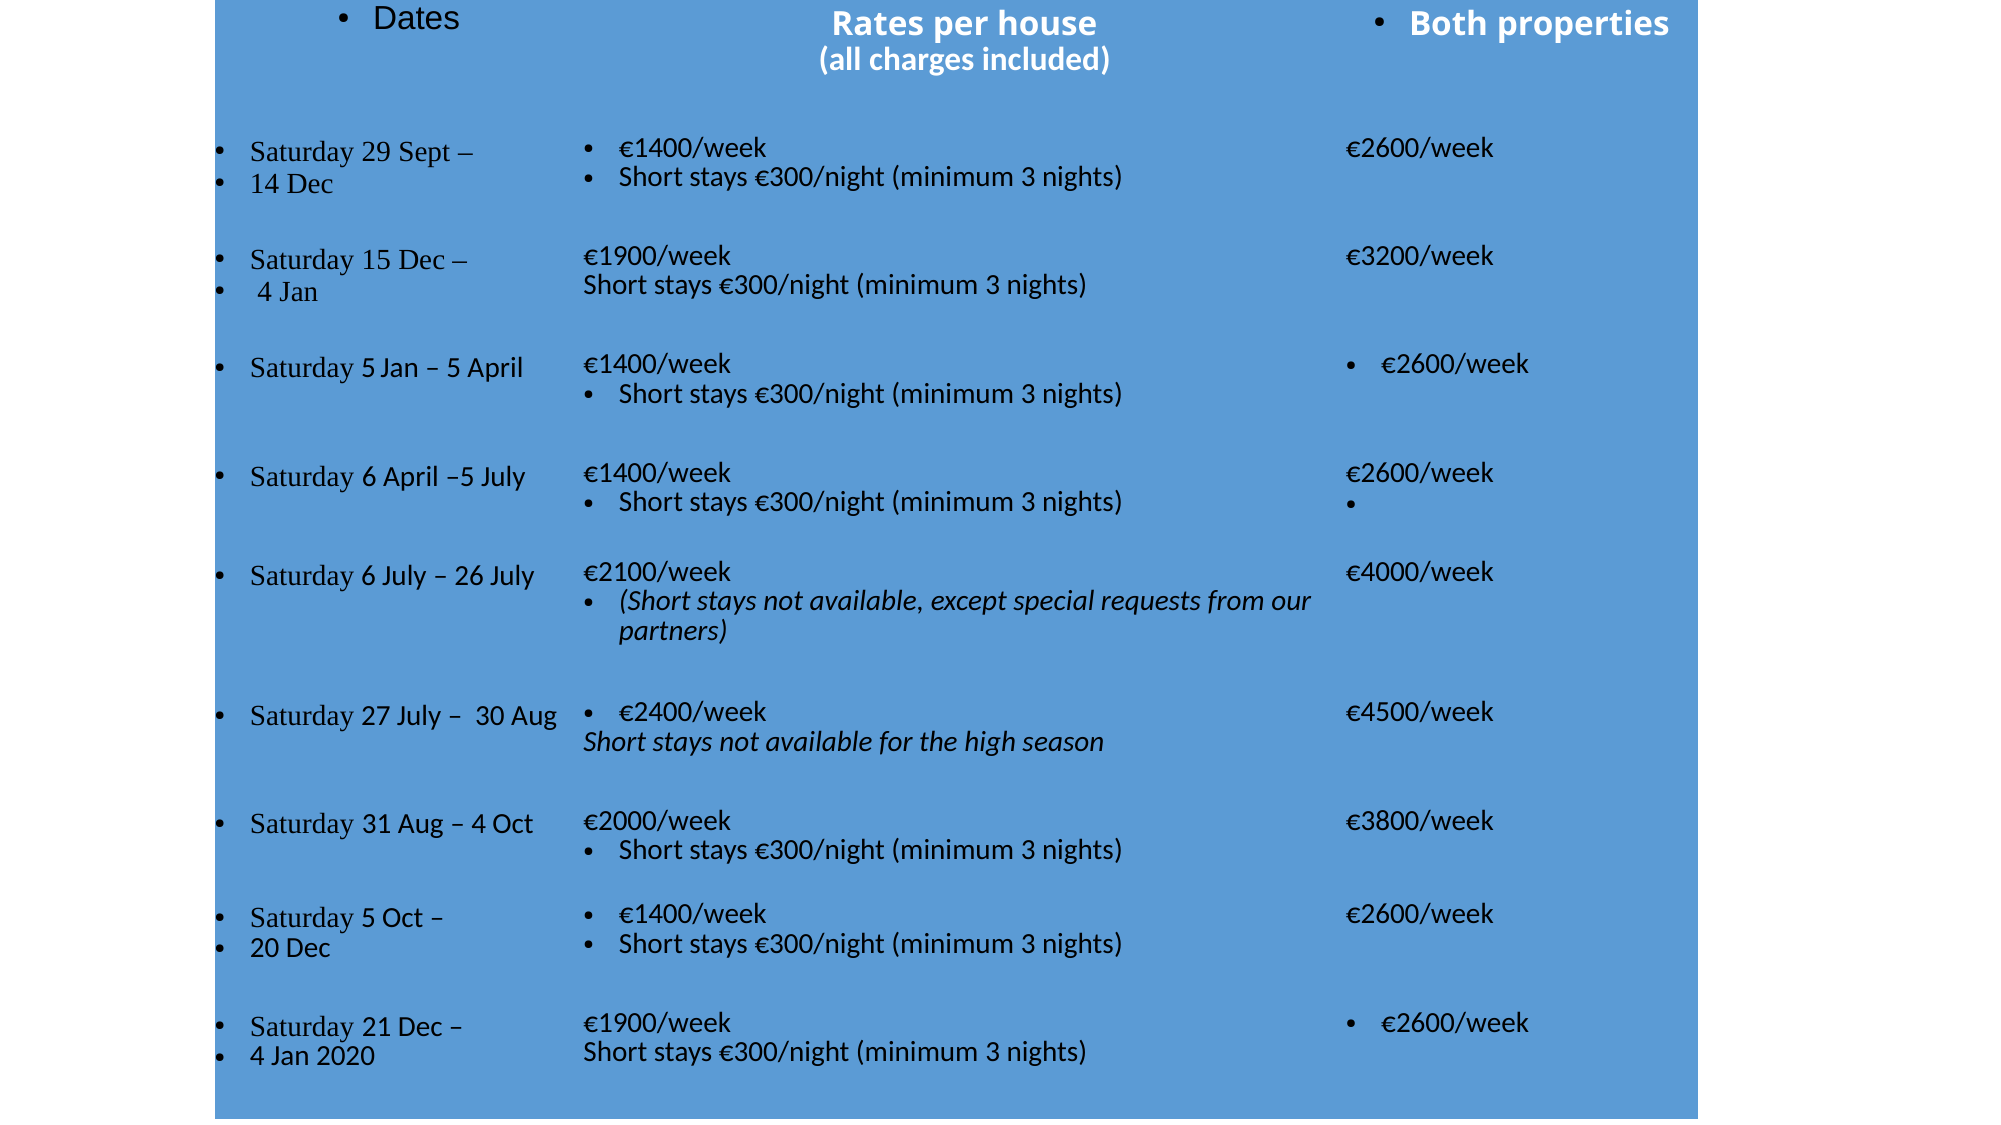

| Dates | Rates per house (all charges included) | Both properties |
| --- | --- | --- |
| Saturday 29 Sept – 14 Dec | €1400/week Short stays €300/night (minimum 3 nights) | €2600/week |
| Saturday 15 Dec – 4 Jan | €1900/week Short stays €300/night (minimum 3 nights) | €3200/week |
| Saturday 5 Jan – 5 April | €1400/week Short stays €300/night (minimum 3 nights) | €2600/week |
| Saturday 6 April –5 July | €1400/week Short stays €300/night (minimum 3 nights) | €2600/week |
| Saturday 6 July – 26 July | €2100/week (Short stays not available, except special requests from our partners) | €4000/week |
| Saturday 27 July – 30 Aug | €2400/week Short stays not available for the high season | €4500/week |
| Saturday 31 Aug – 4 Oct | €2000/week Short stays €300/night (minimum 3 nights) | €3800/week |
| Saturday 5 Oct – 20 Dec | €1400/week Short stays €300/night (minimum 3 nights) | €2600/week |
| Saturday 21 Dec – 4 Jan 2020 | €1900/week Short stays €300/night (minimum 3 nights) | €2600/week |